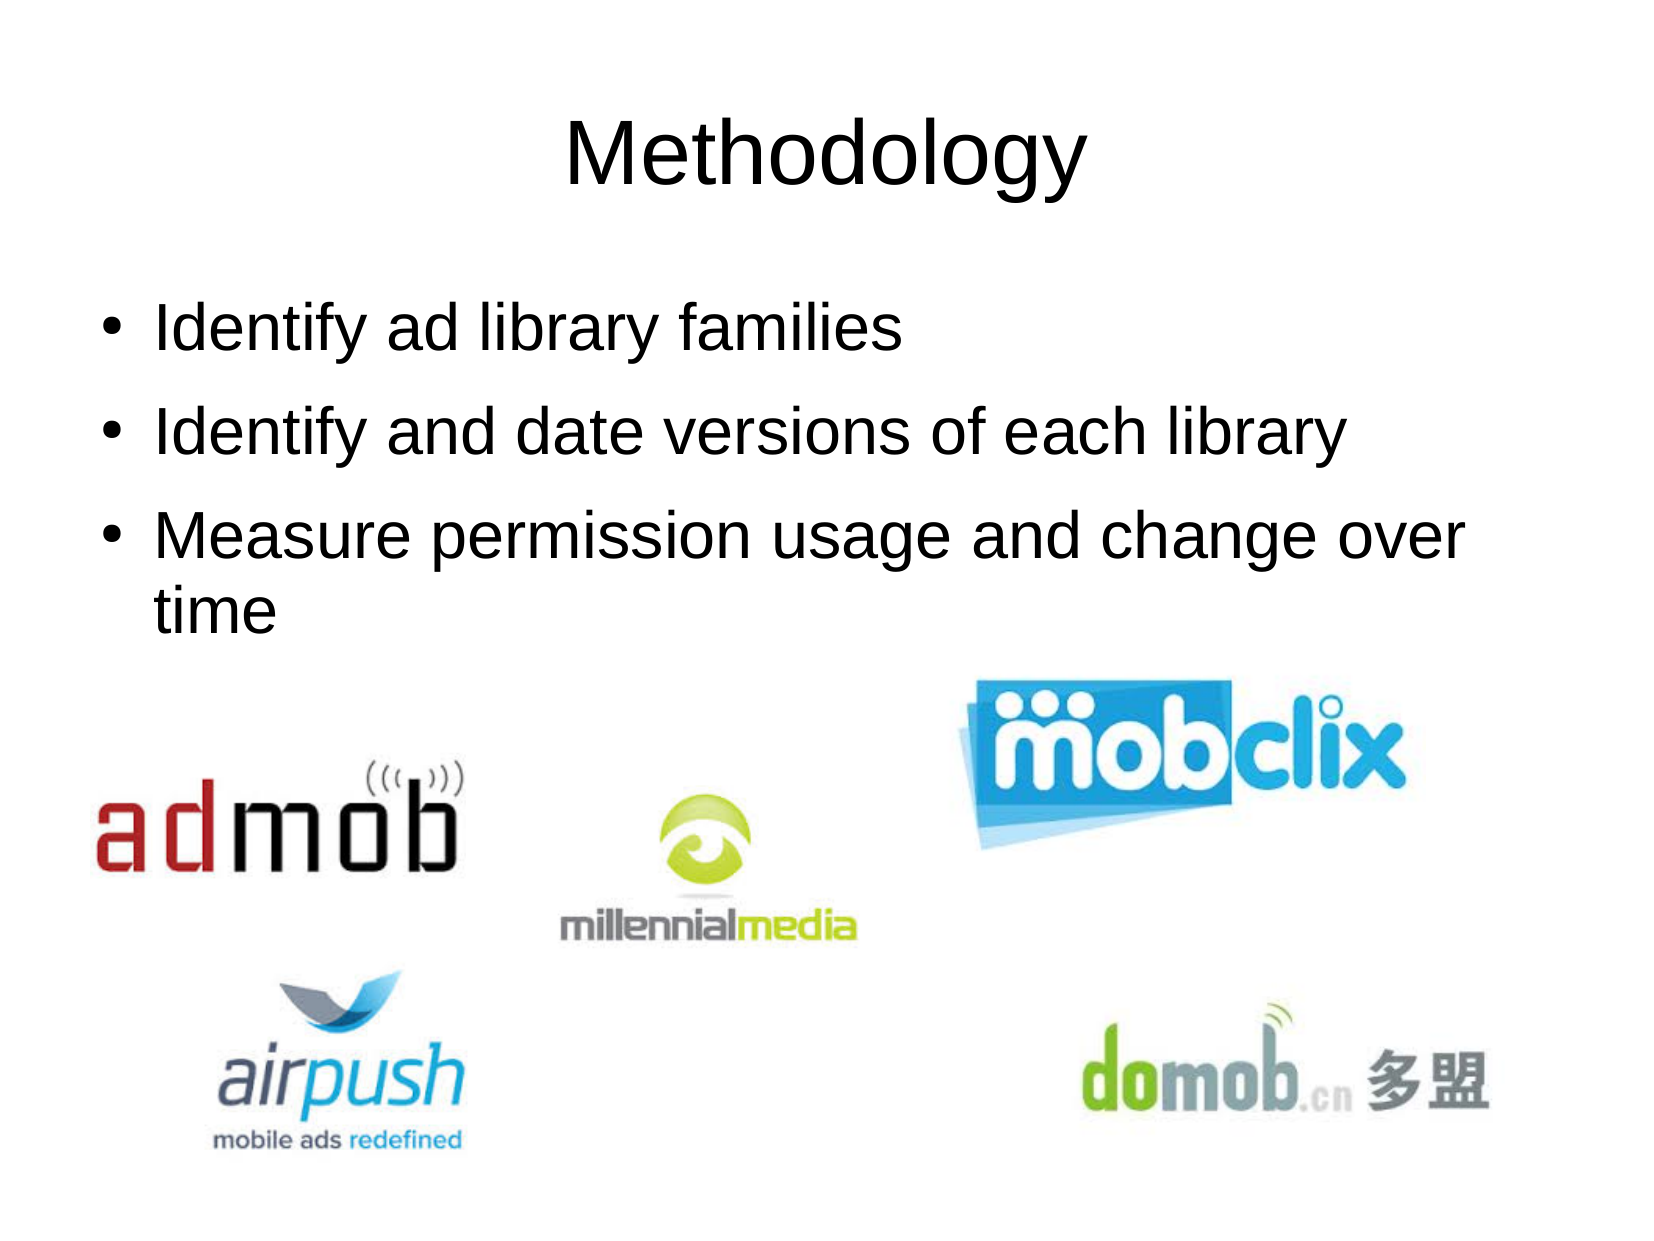

# Methodology
Identify ad library families
Identify and date versions of each library
Measure permission usage and change over time